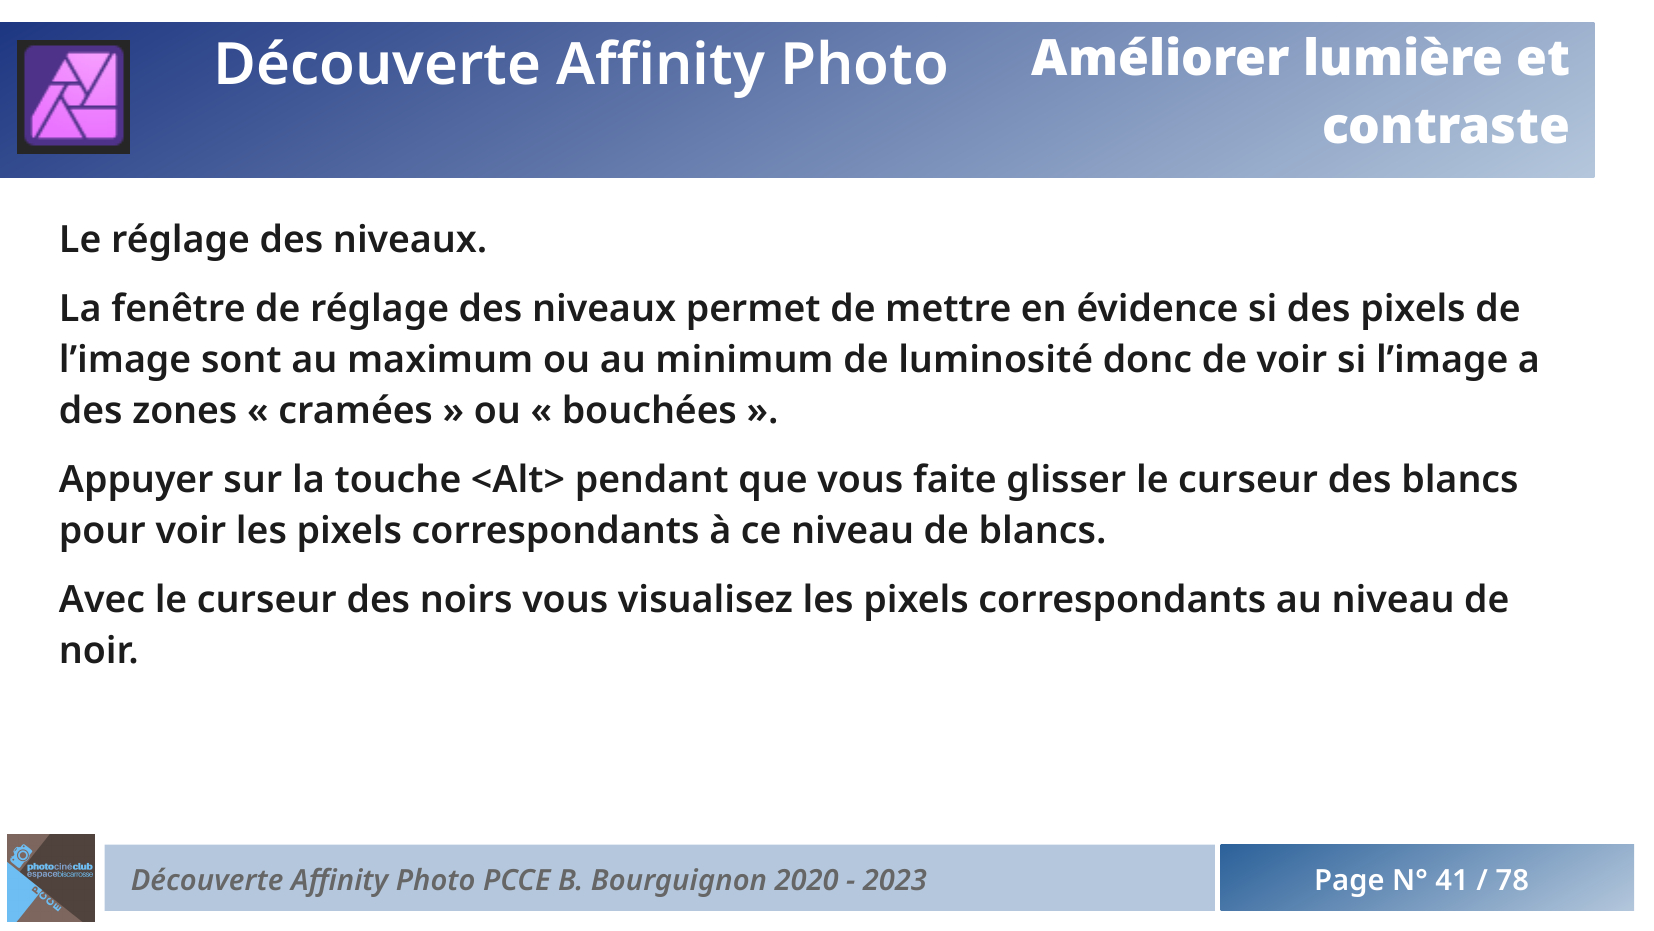

# Améliorer lumière et contraste
Le réglage des niveaux.
La fenêtre de réglage des niveaux permet de mettre en évidence si des pixels de l’image sont au maximum ou au minimum de luminosité donc de voir si l’image a des zones « cramées » ou « bouchées ».
Appuyer sur la touche <Alt> pendant que vous faite glisser le curseur des blancs pour voir les pixels correspondants à ce niveau de blancs.
Avec le curseur des noirs vous visualisez les pixels correspondants au niveau de noir.